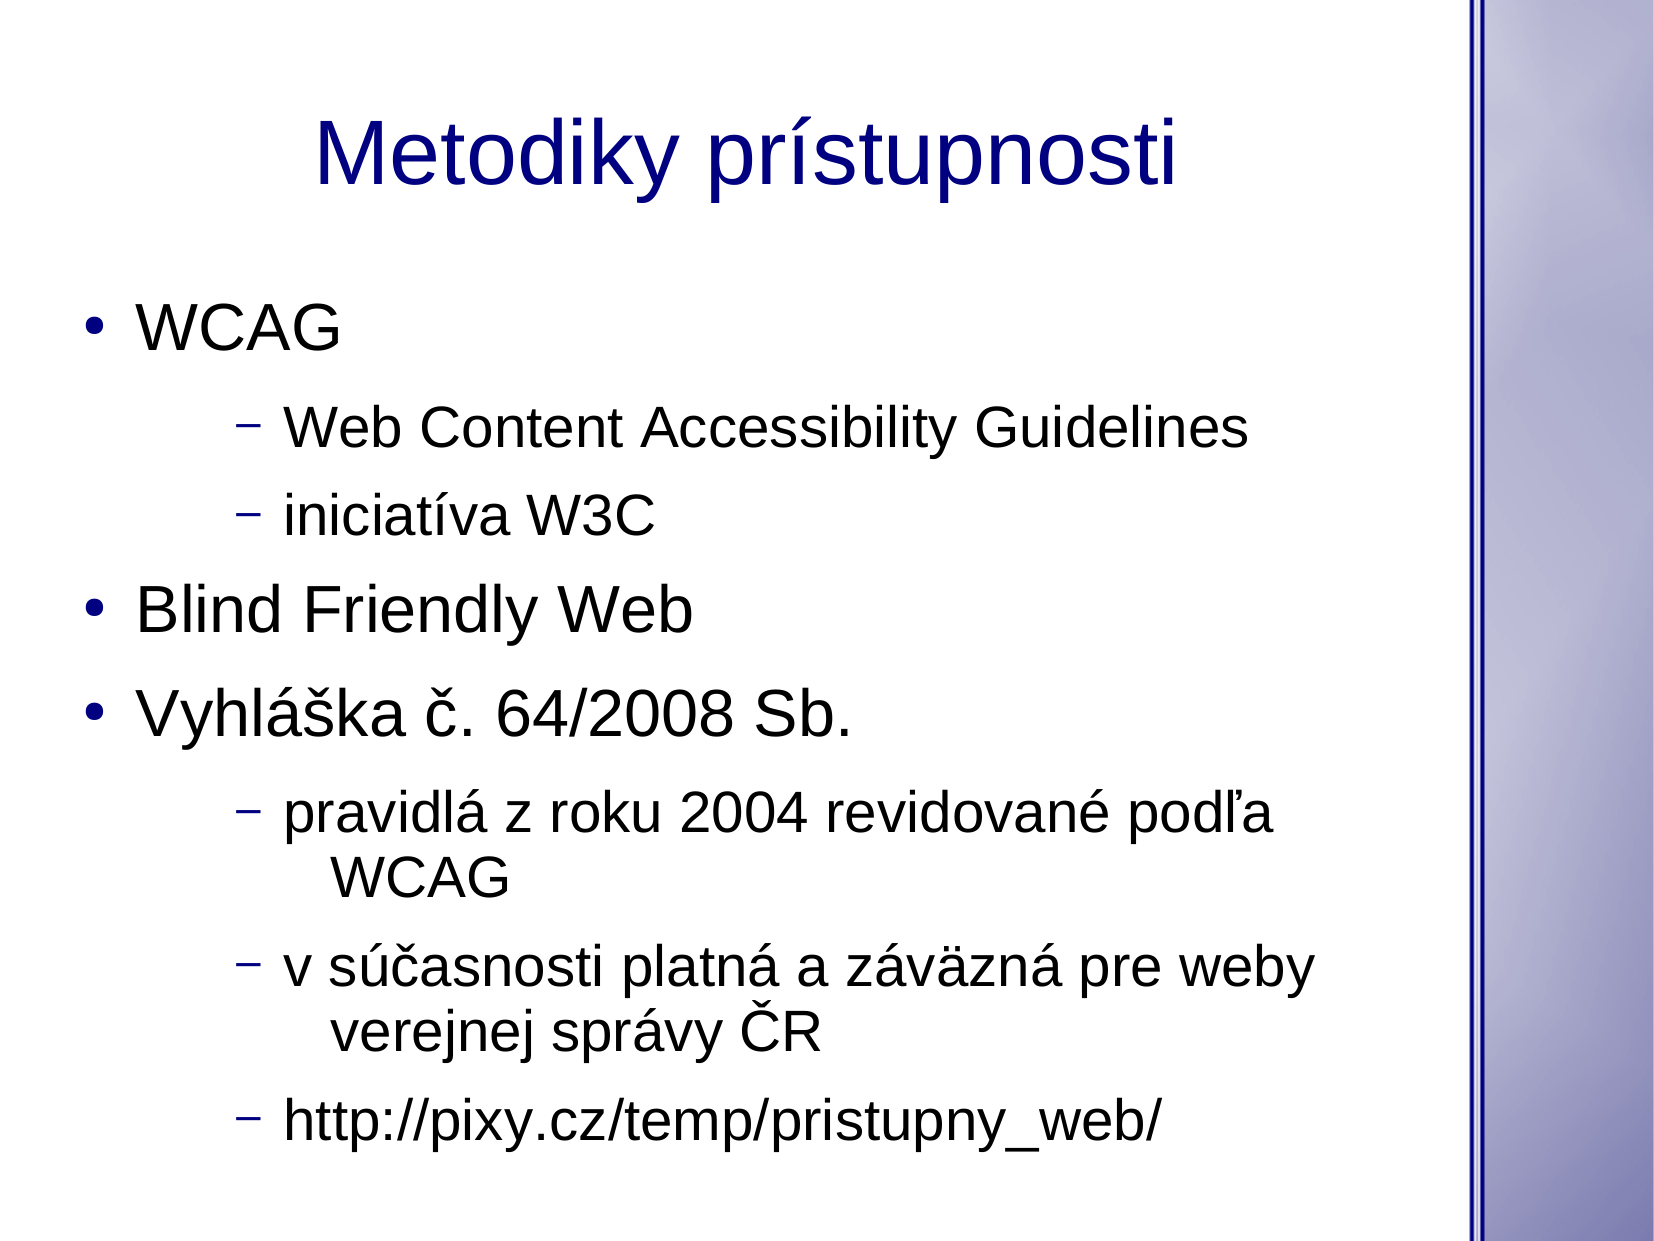

# Metodiky prístupnosti
WCAG
Web Content Accessibility Guidelines
iniciatíva W3C
Blind Friendly Web
Vyhláška č. 64/2008 Sb.
pravidlá z roku 2004 revidované podľa WCAG
v súčasnosti platná a záväzná pre weby verejnej správy ČR
http://pixy.cz/temp/pristupny_web/